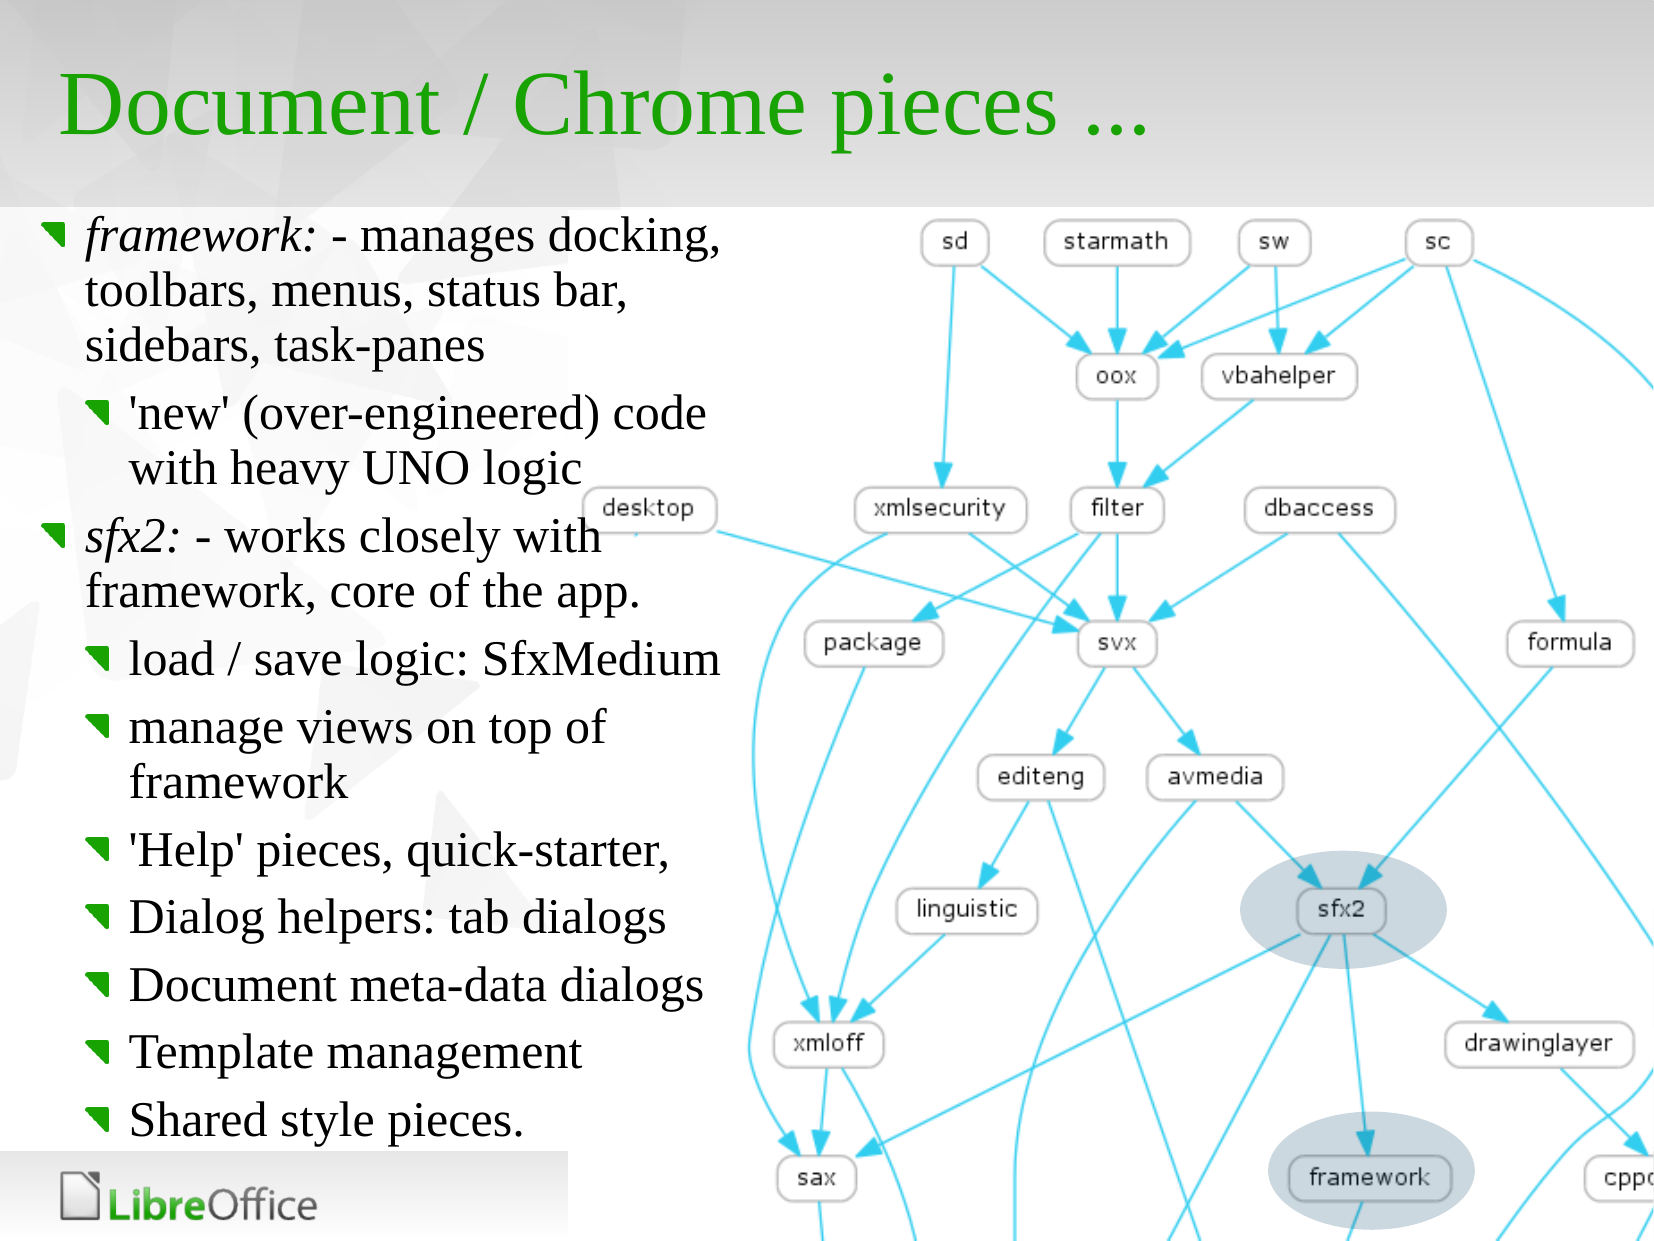

# Document / Chrome pieces ...
framework: - manages docking, toolbars, menus, status bar, sidebars, task-panes
'new' (over-engineered) code with heavy UNO logic
sfx2: - works closely with framework, core of the app.
load / save logic: SfxMedium
manage views on top of framework
'Help' pieces, quick-starter,
Dialog helpers: tab dialogs
Document meta-data dialogs
Template management
Shared style pieces.
16